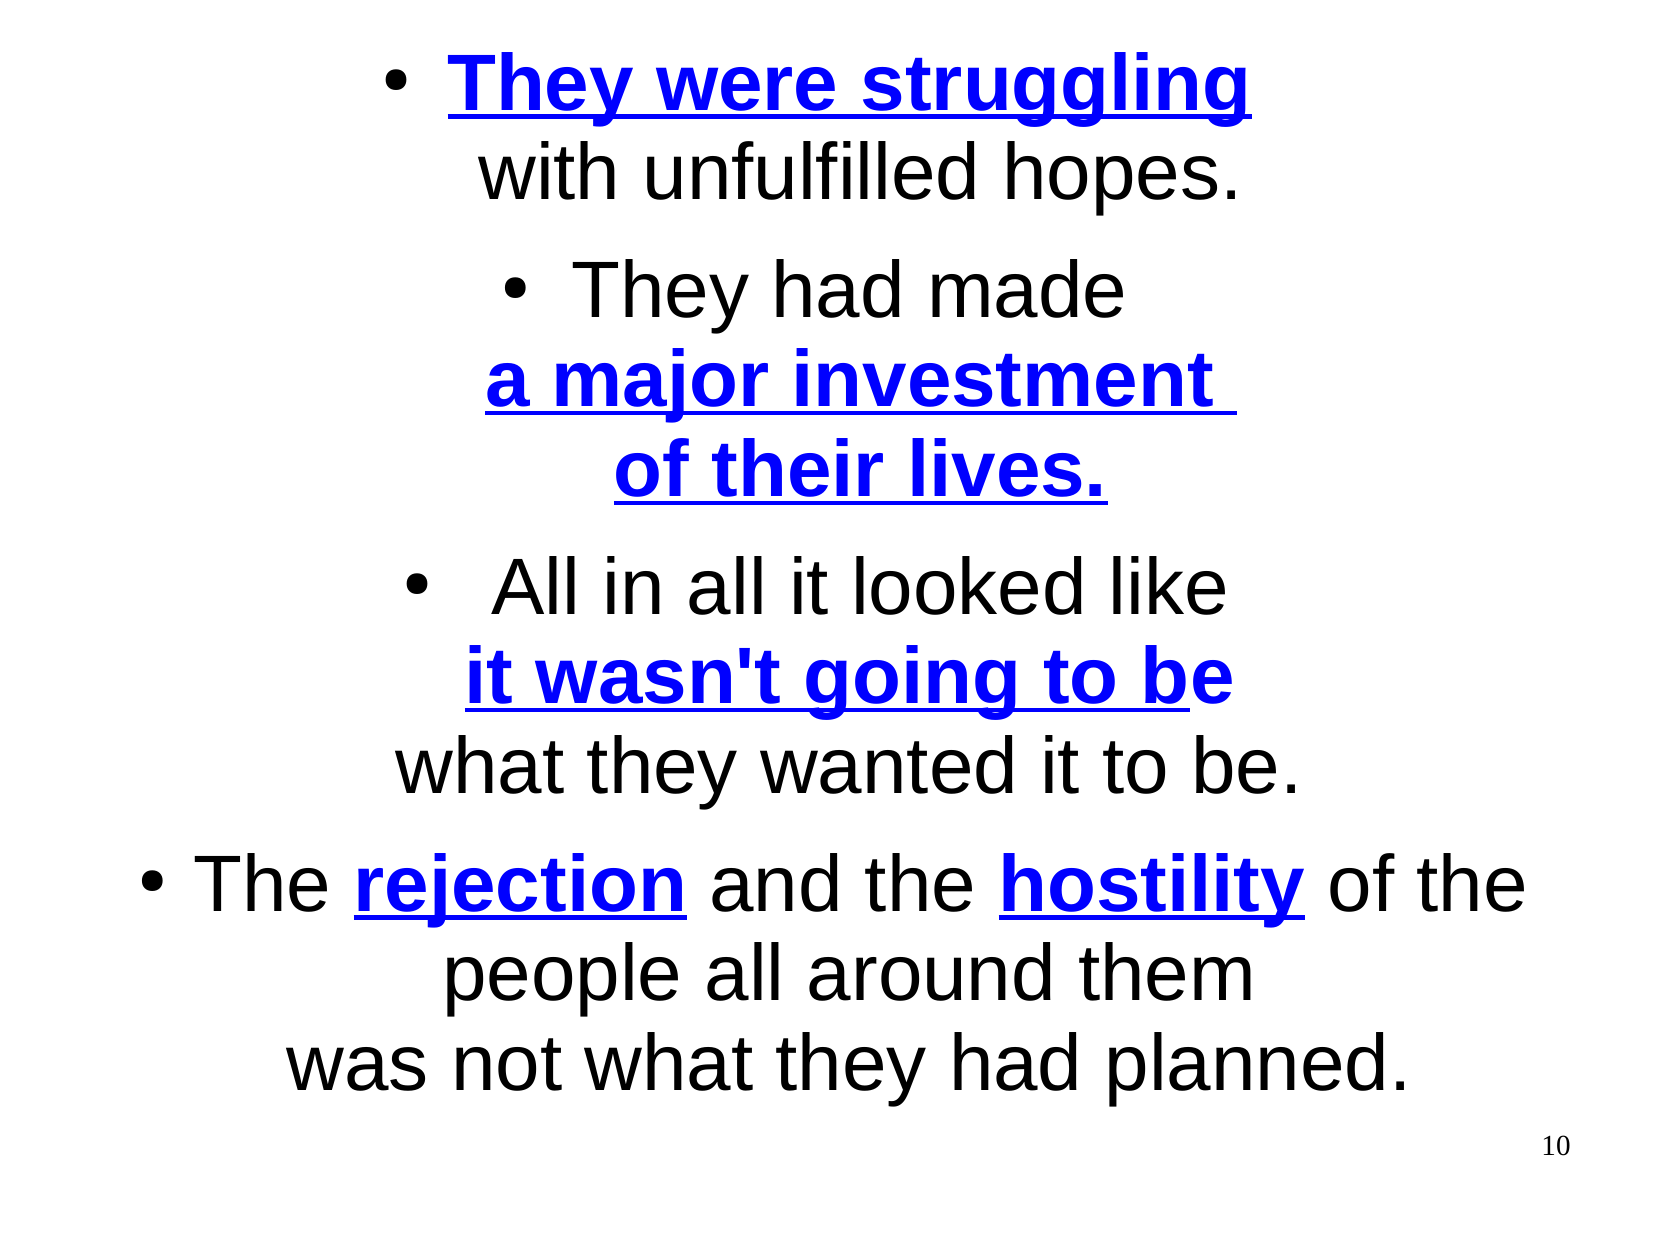

# They were struggling with unfulfilled hopes.
They had made
a major investment
of their lives.
 All in all it looked like
it wasn't going to be
what they wanted it to be.
The rejection and the hostility of the people all around them
was not what they had planned.
10